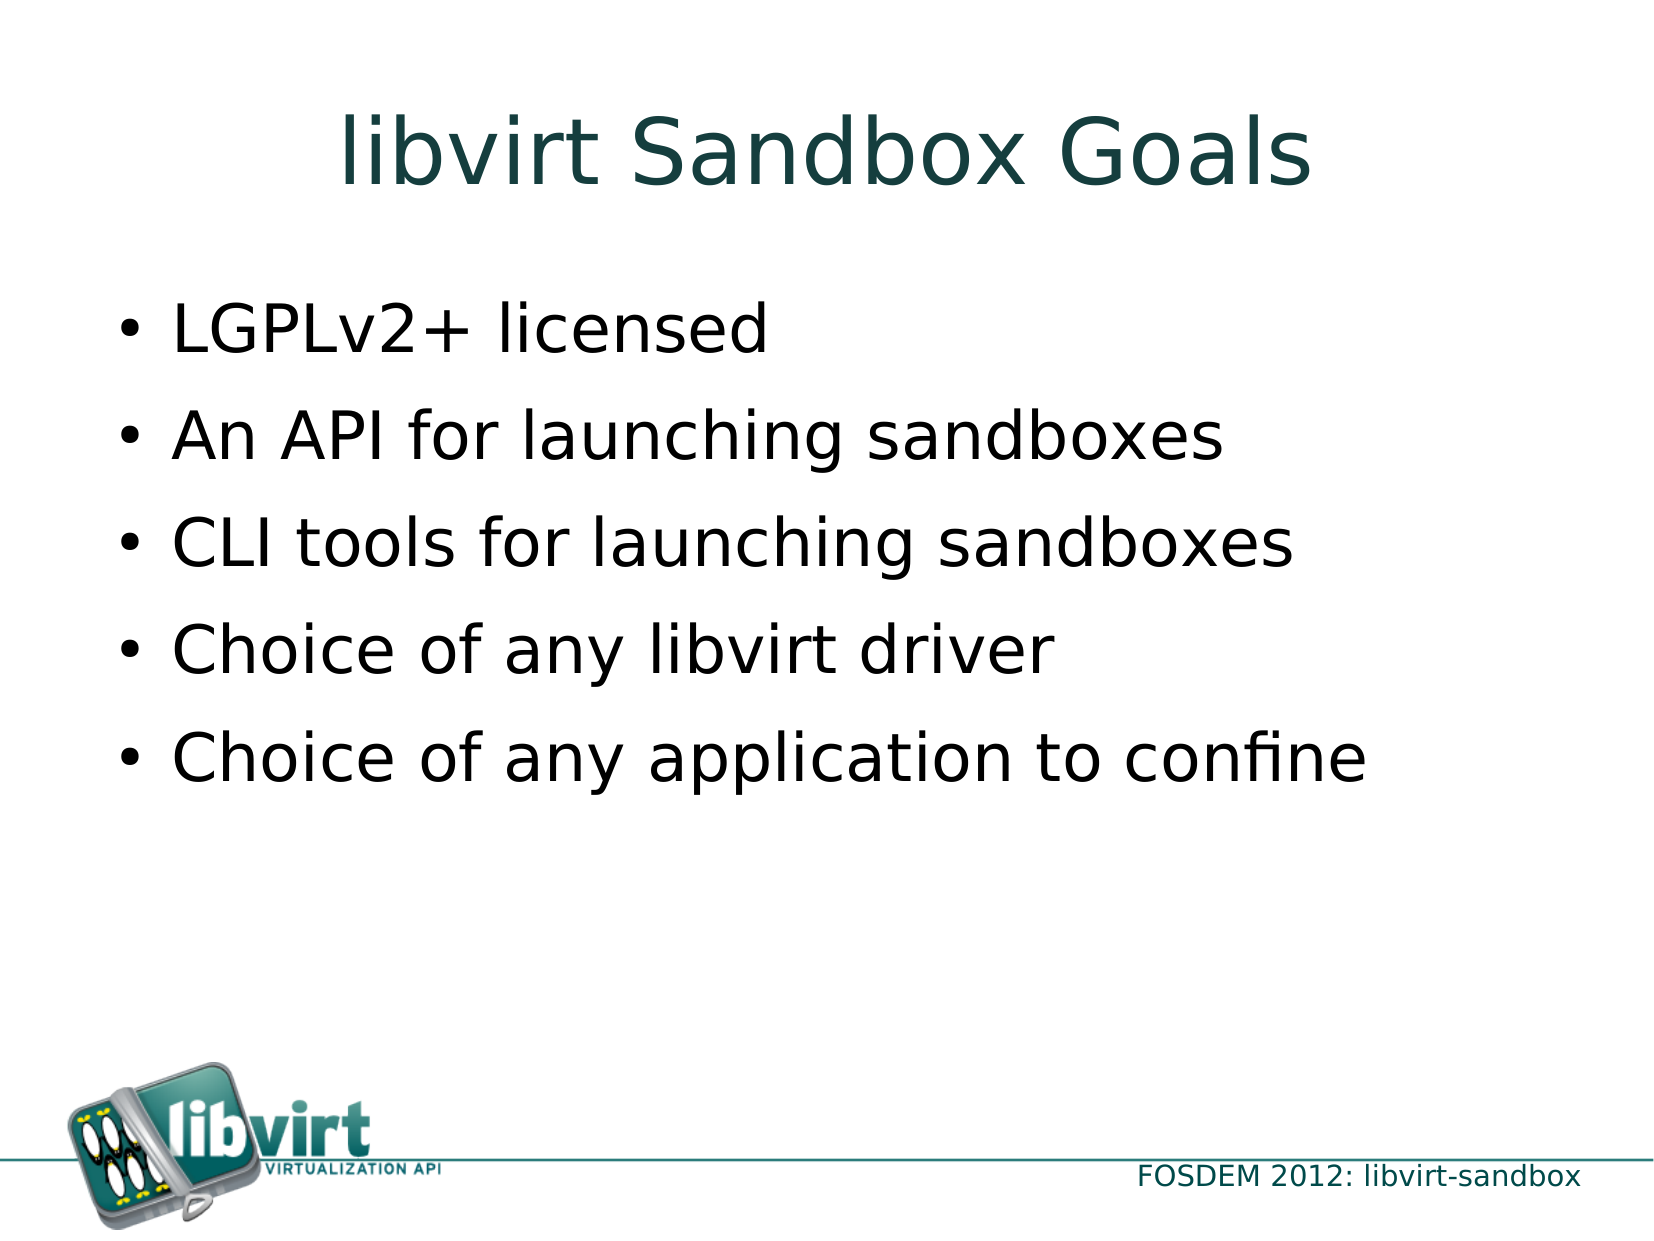

# libvirt Sandbox Goals
LGPLv2+ licensed
An API for launching sandboxes
CLI tools for launching sandboxes
Choice of any libvirt driver
Choice of any application to confine
FOSDEM 2012: libvirt-sandbox